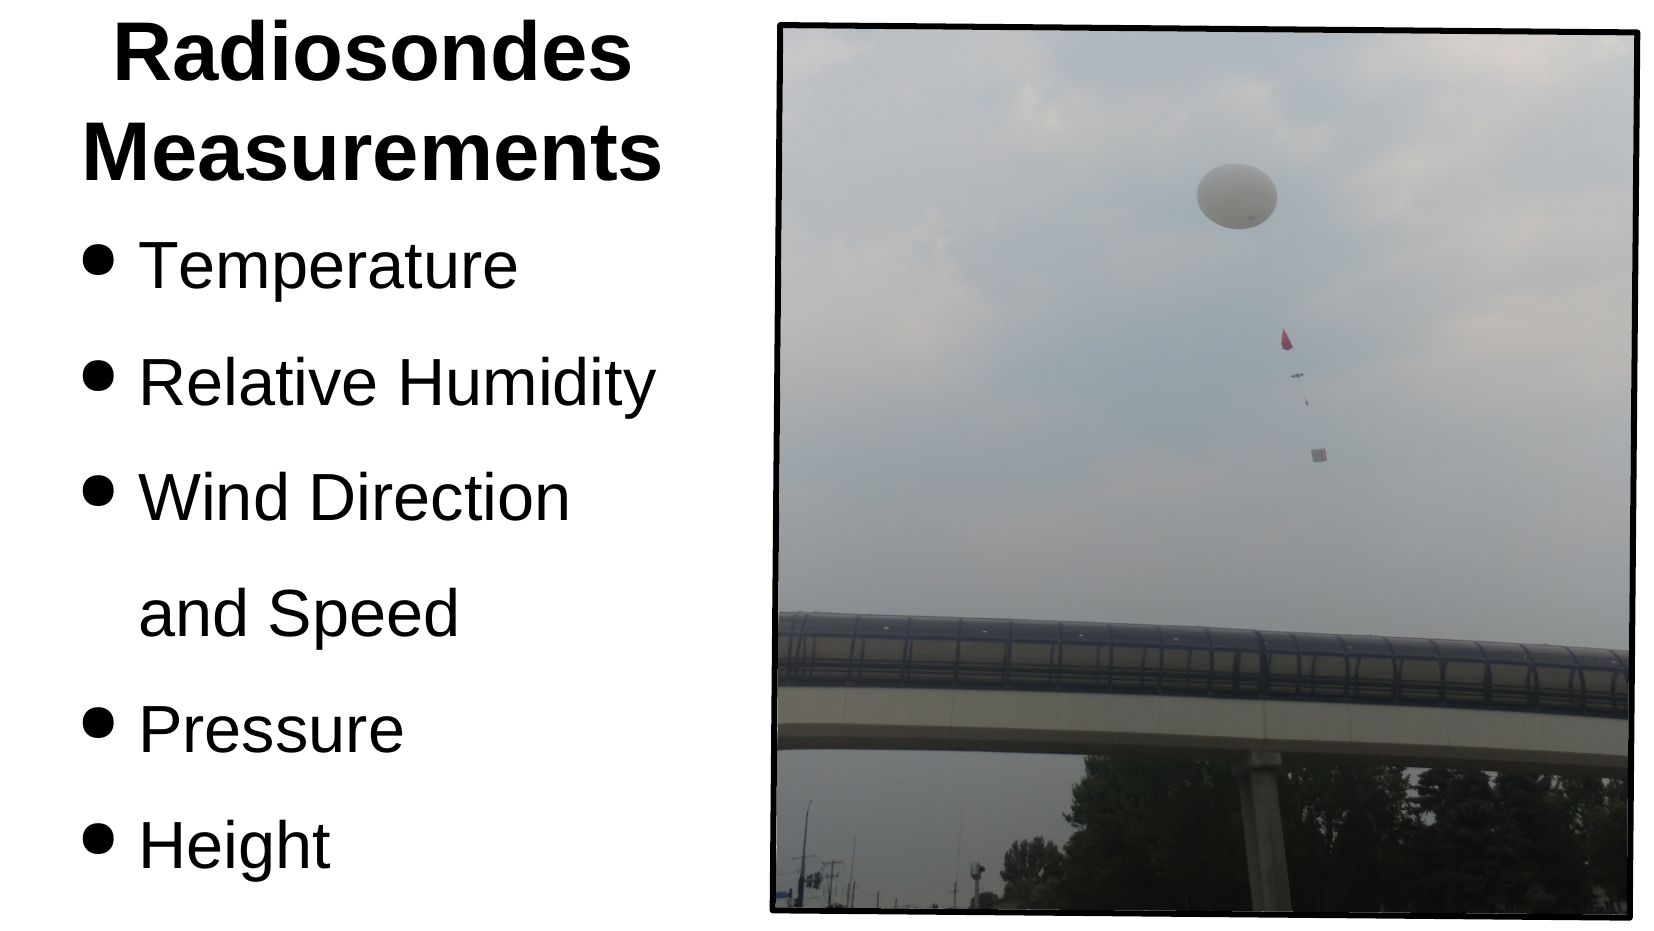

# Radiosondes Measurements
 Temperature
 Relative Humidity
 Wind Direction
 and Speed
 Pressure
 Height